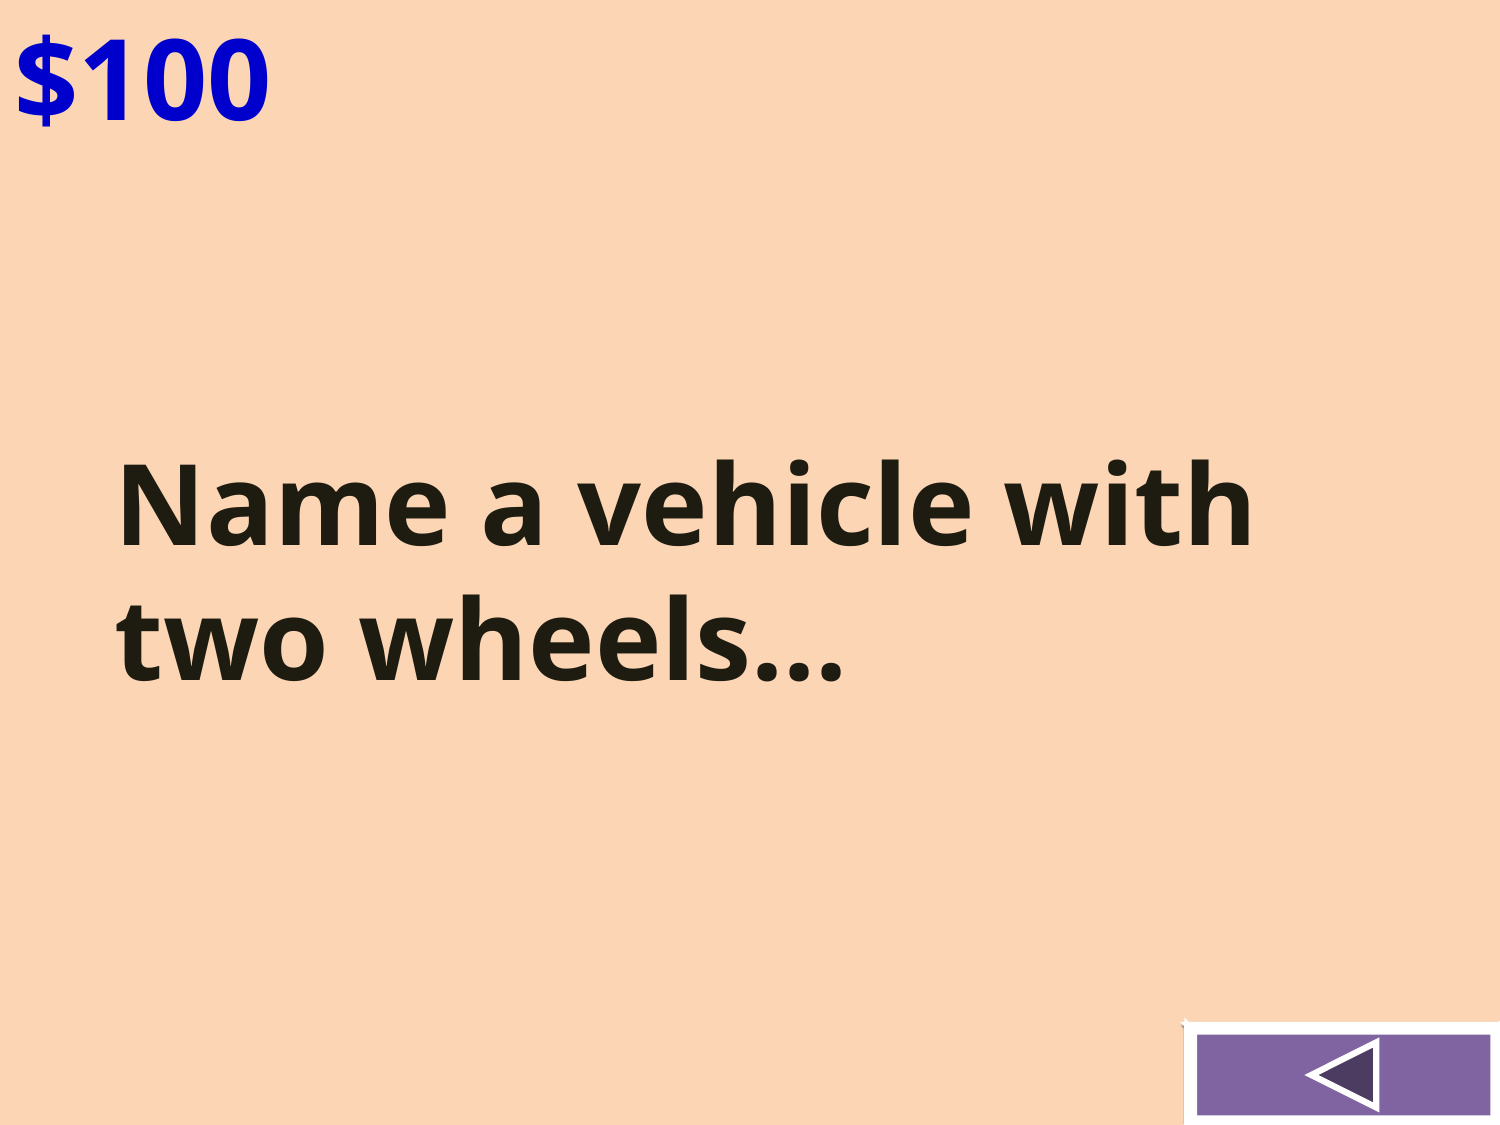

$100
Name a vehicle with
two wheels...